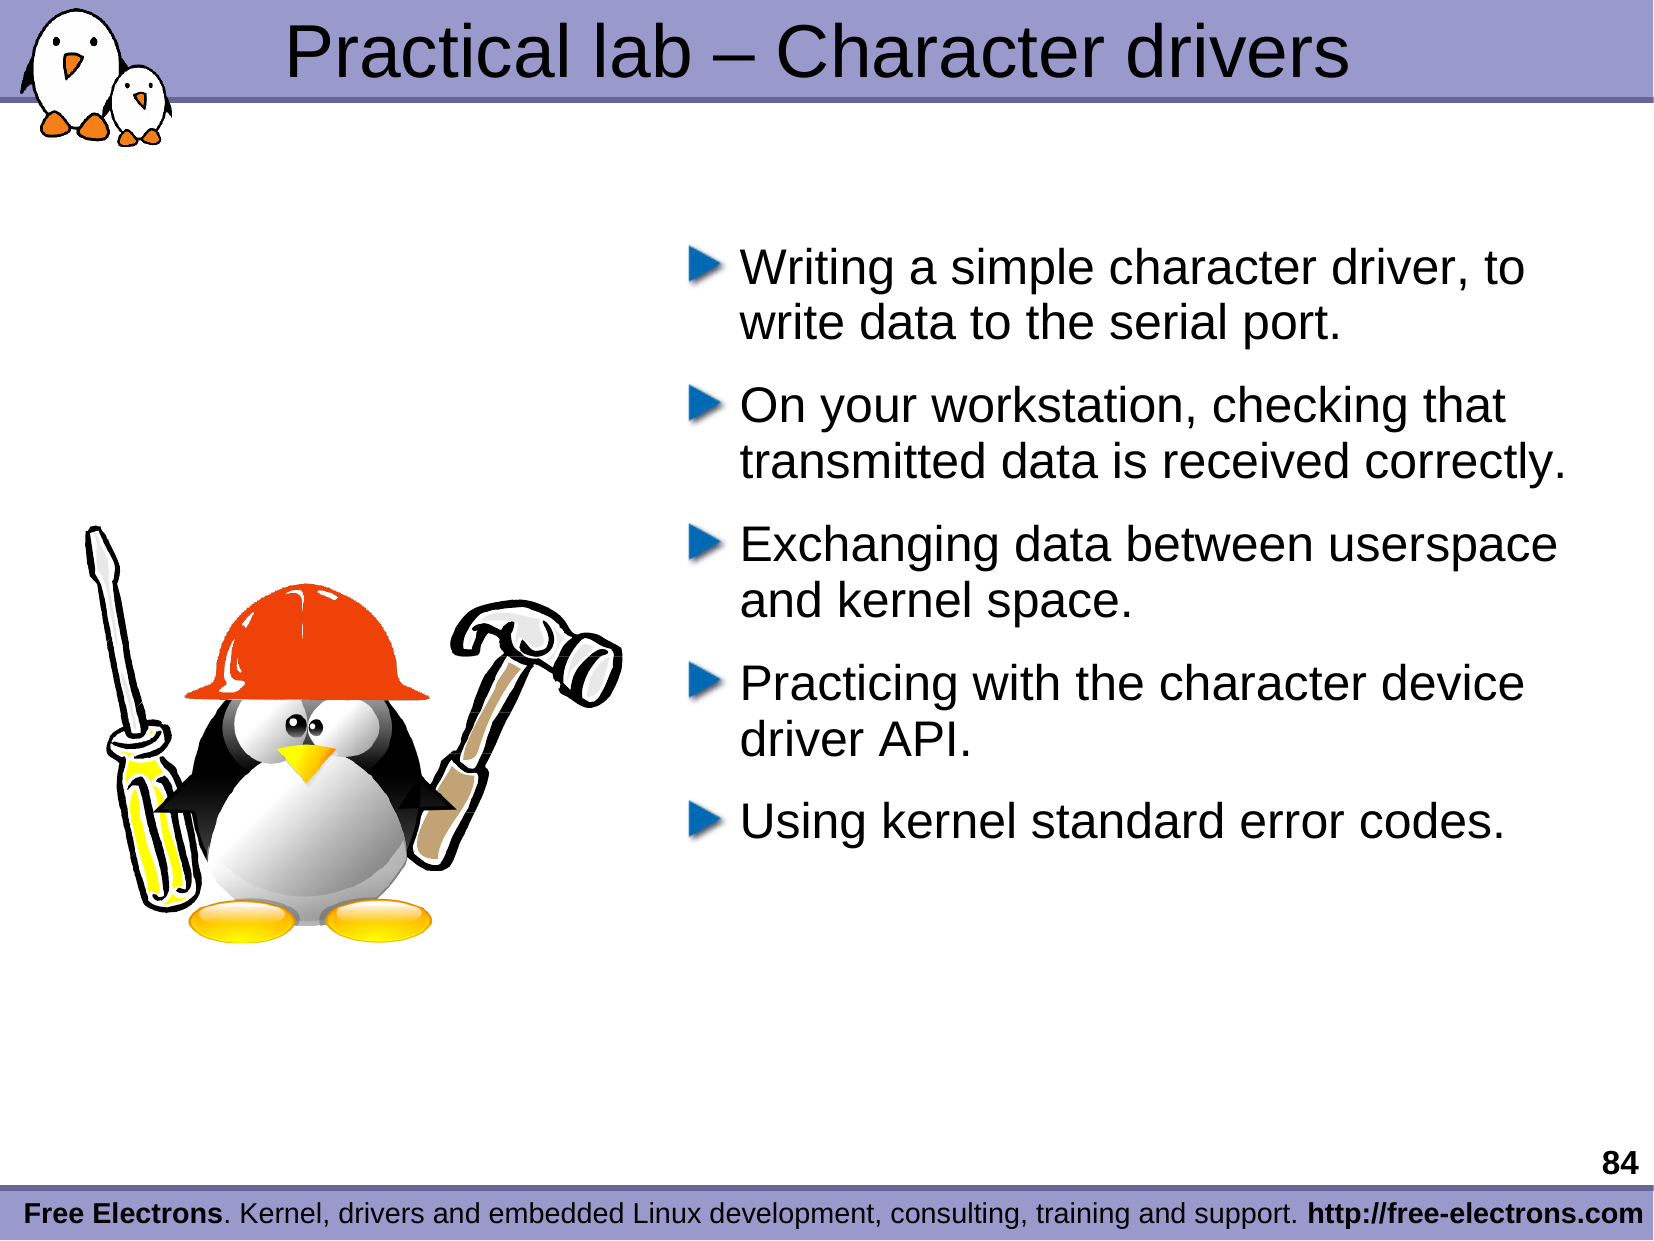

# Practical lab – Character drivers
Writing a simple character driver, to write data to the serial port.
On your workstation, checking that transmitted data is received correctly.
Exchanging data between userspace and kernel space.
Practicing with the character device driver API.
Using kernel standard error codes.